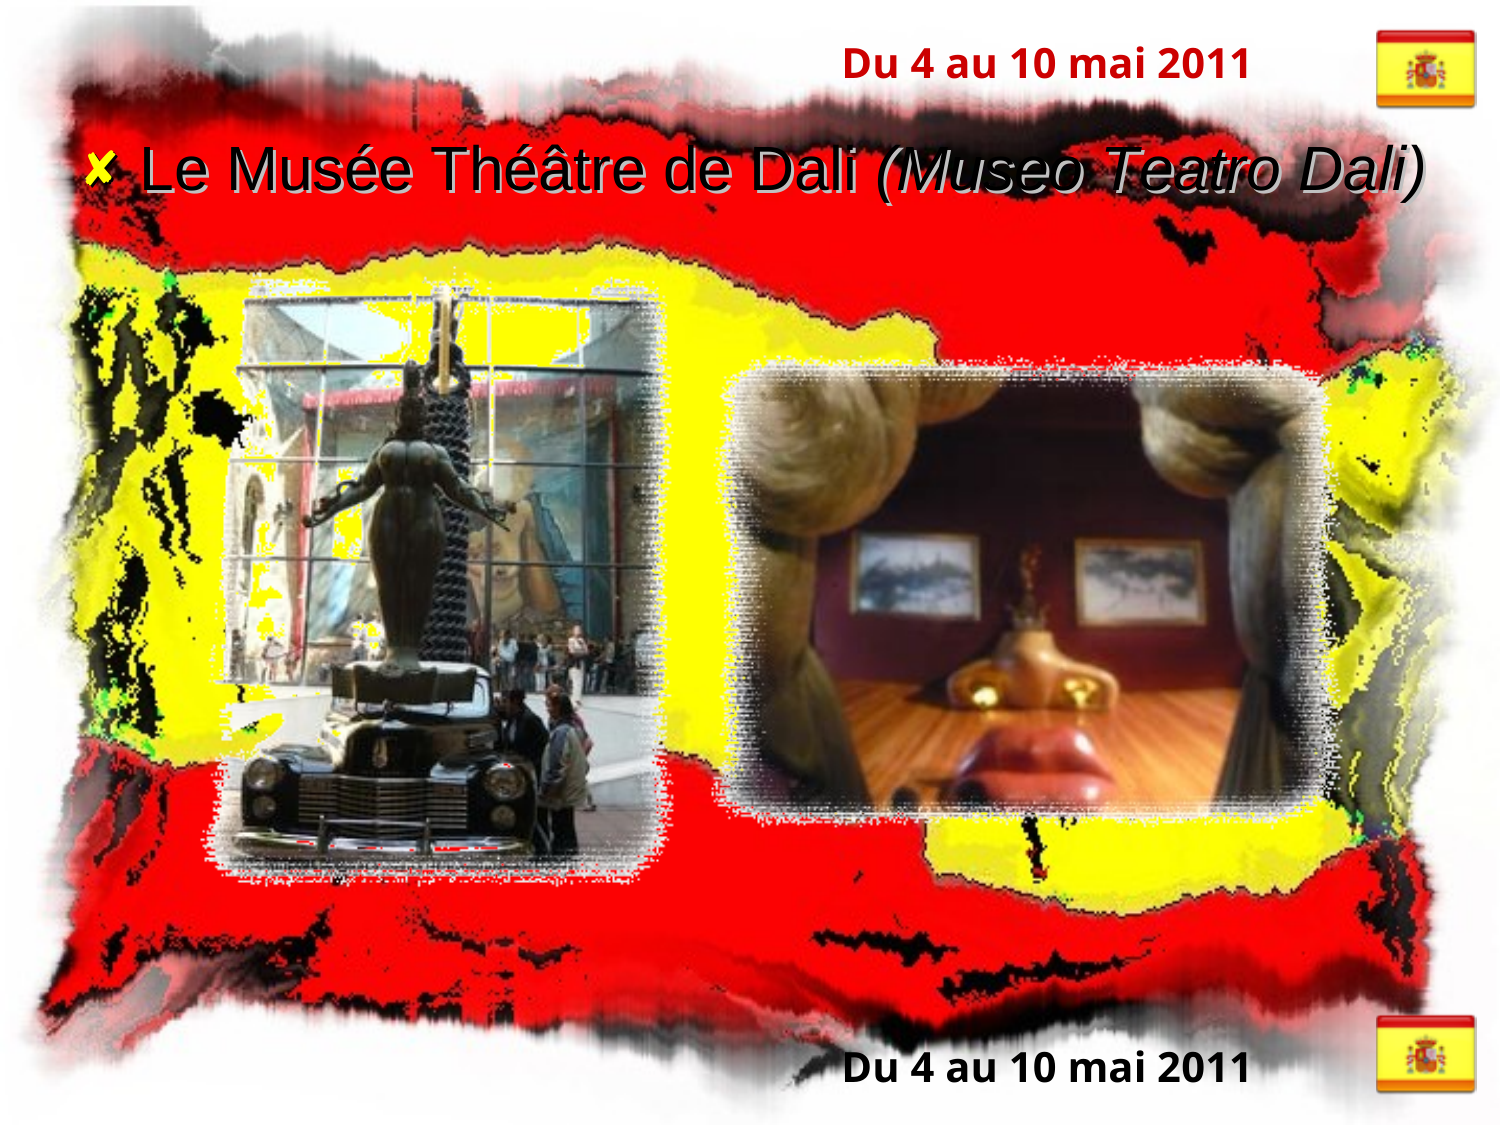

 Le Musée Théâtre de Dali (Museo Teatro Dali)